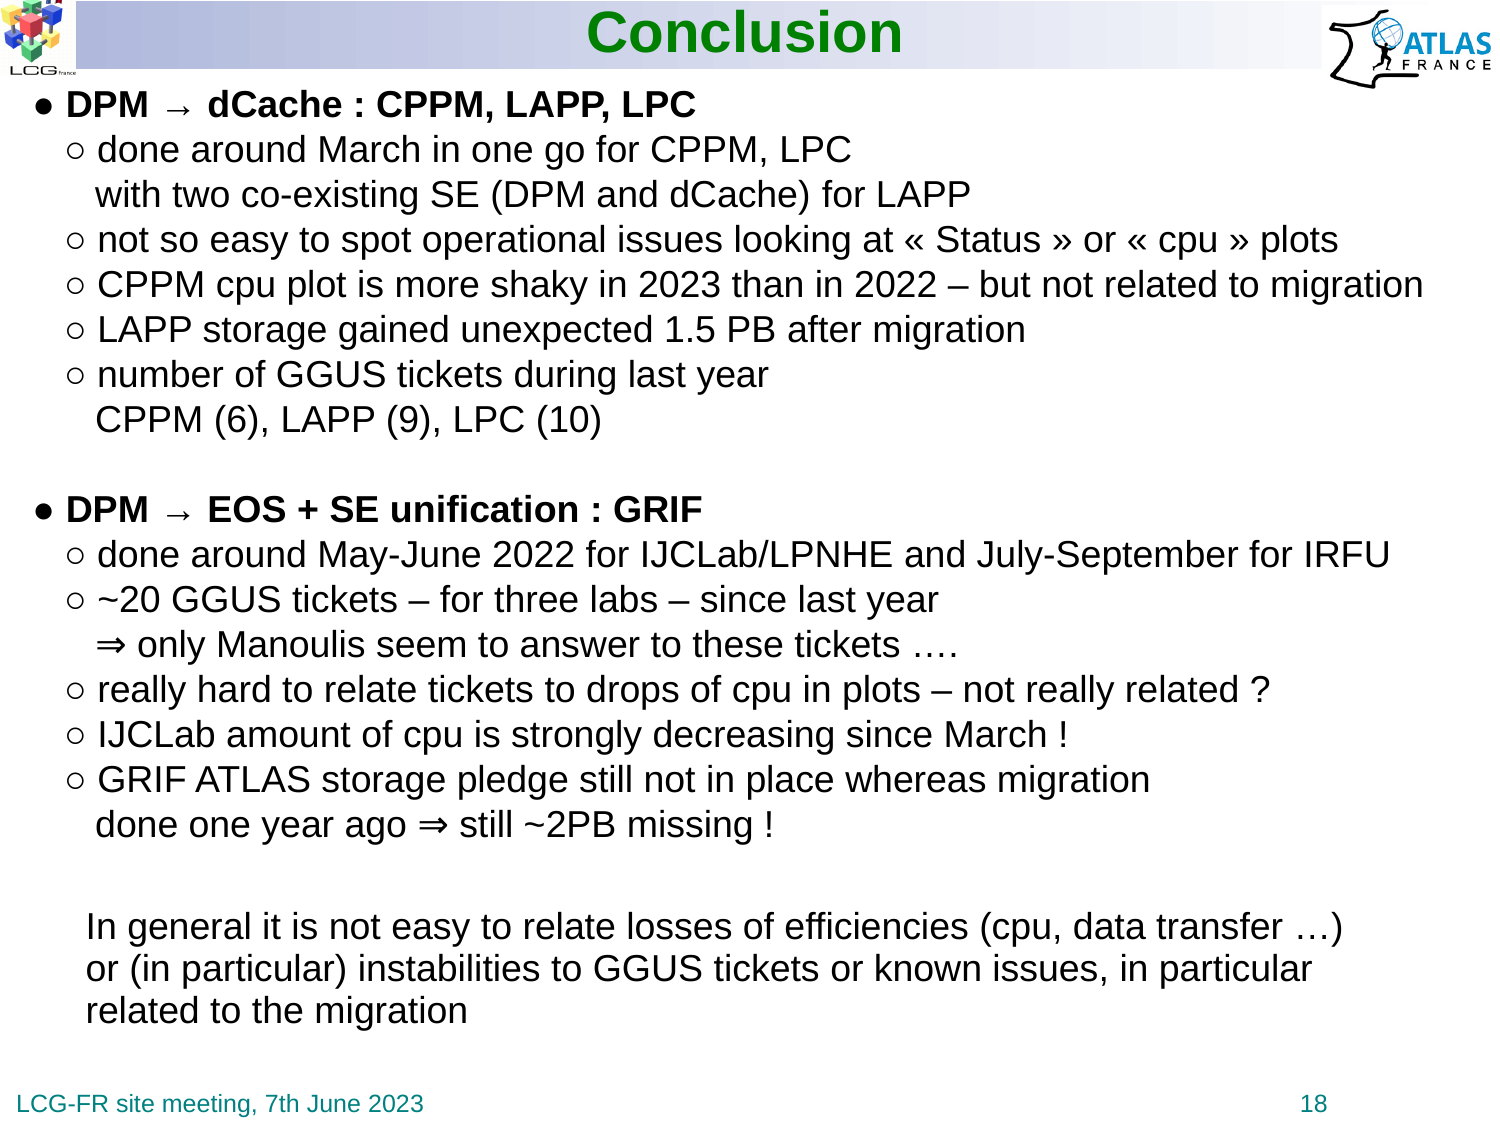

Conclusion
● DPM → dCache : CPPM, LAPP, LPC
 ○ done around March in one go for CPPM, LPC
 with two co-existing SE (DPM and dCache) for LAPP
 ○ not so easy to spot operational issues looking at « Status » or « cpu » plots
 ○ CPPM cpu plot is more shaky in 2023 than in 2022 – but not related to migration
 ○ LAPP storage gained unexpected 1.5 PB after migration
 ○ number of GGUS tickets during last year
 CPPM (6), LAPP (9), LPC (10)
● DPM → EOS + SE unification : GRIF
 ○ done around May-June 2022 for IJCLab/LPNHE and July-September for IRFU
 ○ ~20 GGUS tickets – for three labs – since last year
 ⇒ only Manoulis seem to answer to these tickets ….
 ○ really hard to relate tickets to drops of cpu in plots – not really related ?
 ○ IJCLab amount of cpu is strongly decreasing since March !
 ○ GRIF ATLAS storage pledge still not in place whereas migration
 done one year ago ⇒ still ~2PB missing !
In general it is not easy to relate losses of efficiencies (cpu, data transfer …)
or (in particular) instabilities to GGUS tickets or known issues, in particular related to the migration